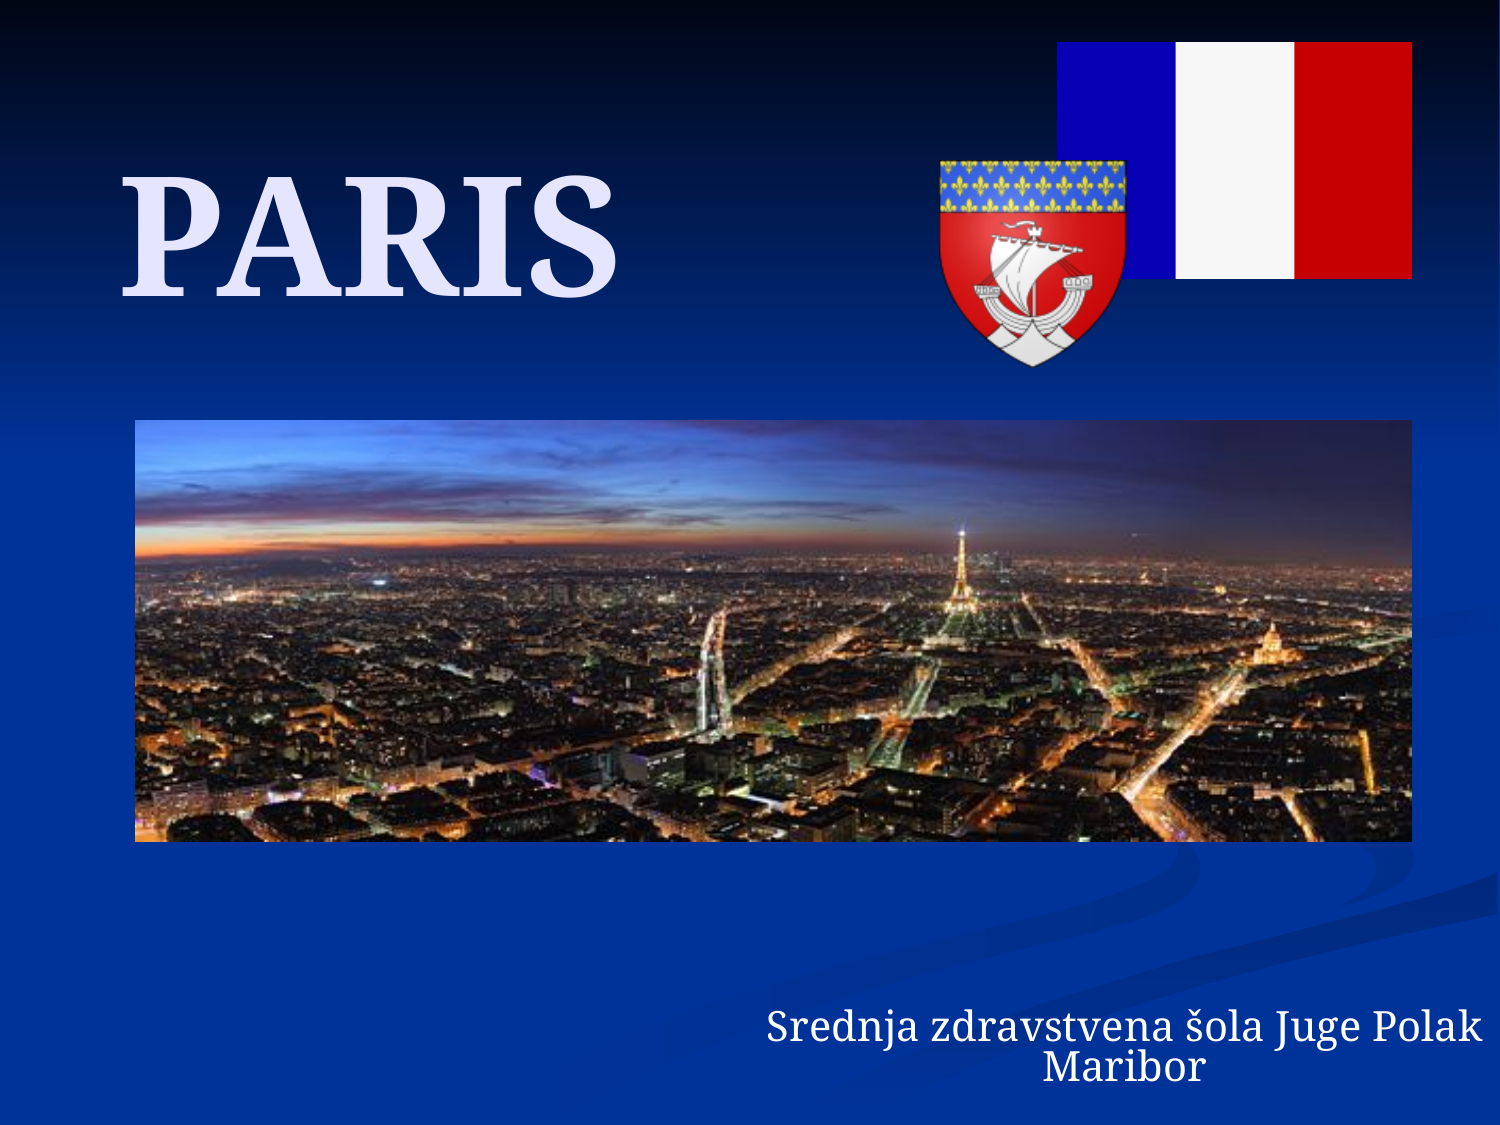

# PARIS
Srednja zdravstvena šola Juge Polak Maribor